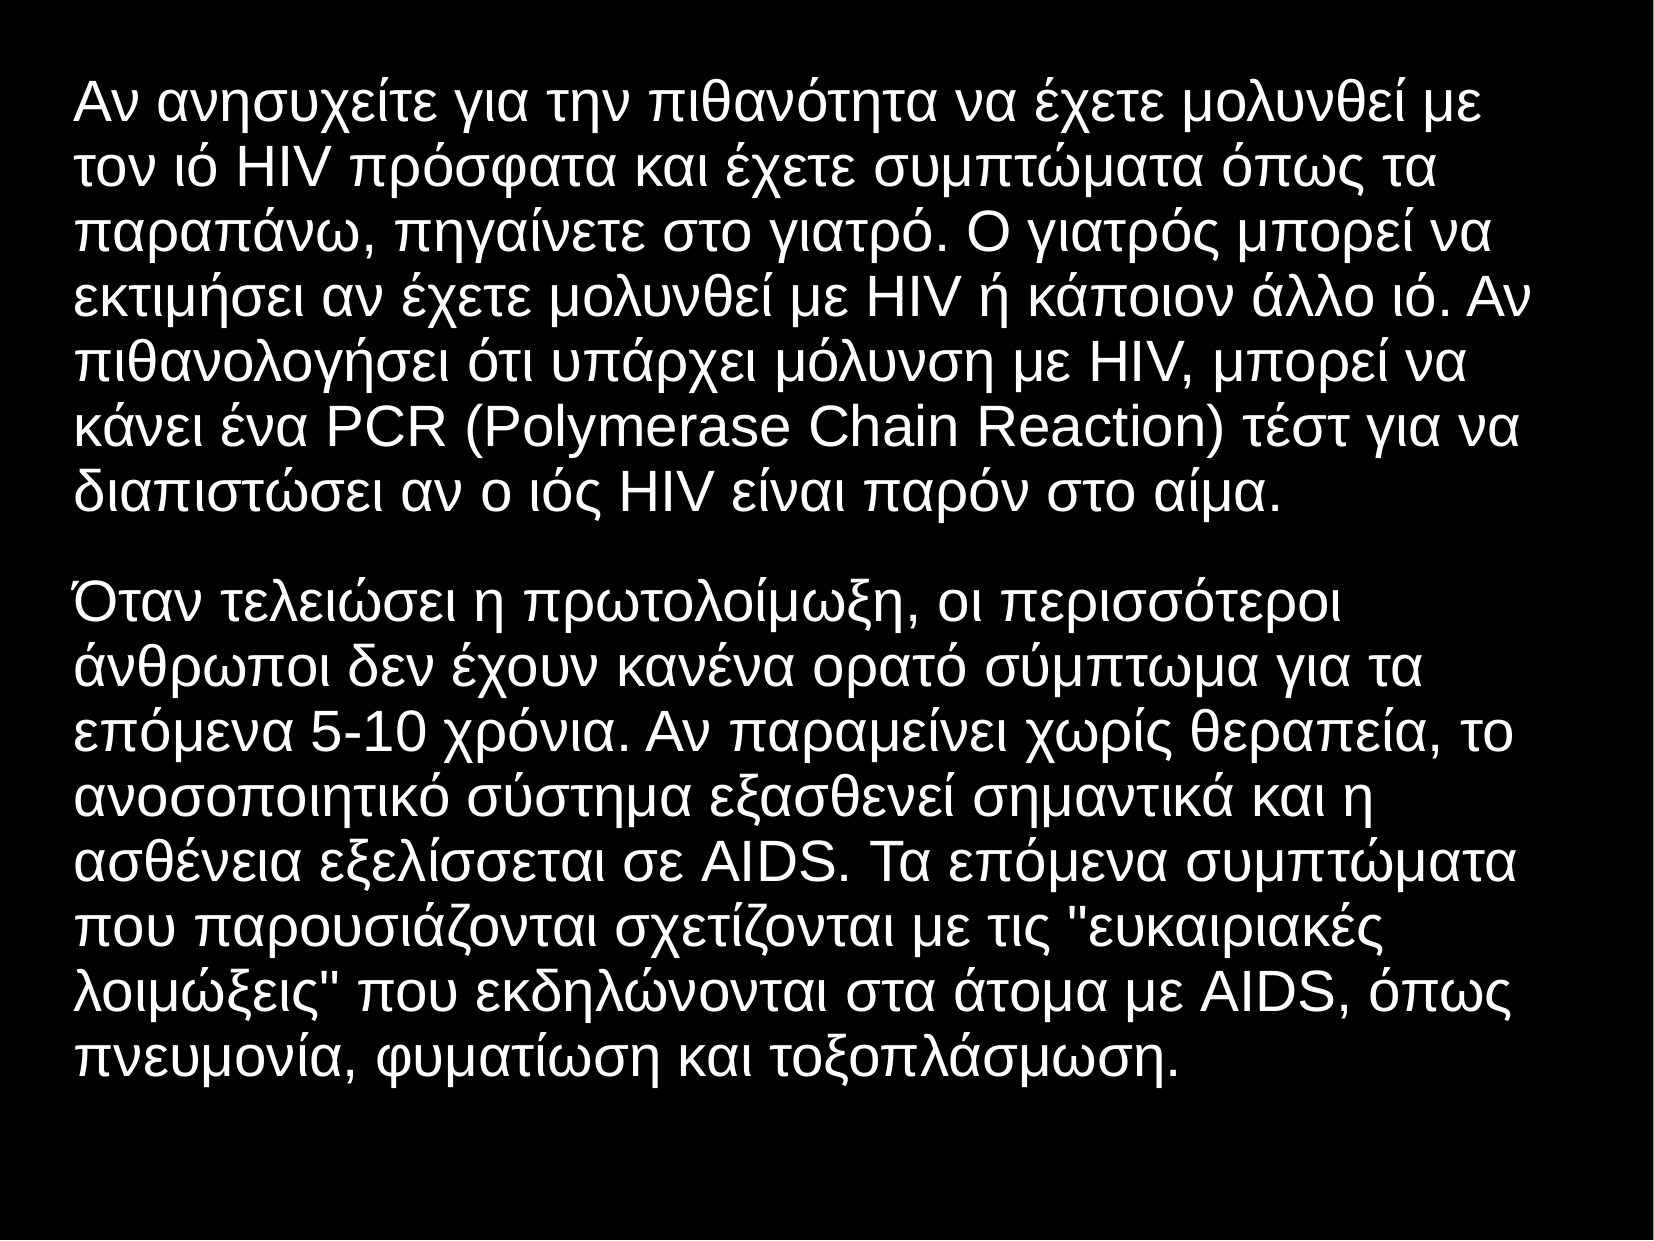

Αν ανησυχείτε για την πιθανότητα να έχετε μολυνθεί με τον ιό HIV πρόσφατα και έχετε συμπτώματα όπως τα παραπάνω, πηγαίνετε στο γιατρό. Ο γιατρός μπορεί να εκτιμήσει αν έχετε μολυνθεί με HIV ή κάποιον άλλο ιό. Αν πιθανολογήσει ότι υπάρχει μόλυνση με HIV, μπορεί να κάνει ένα PCR (Polymerase Chain Reaction) τέστ για να διαπιστώσει αν ο ιός HIV είναι παρόν στο αίμα.
Όταν τελειώσει η πρωτολοίμωξη, οι περισσότεροι άνθρωποι δεν έχουν κανένα ορατό σύμπτωμα για τα επόμενα 5-10 χρόνια. Αν παραμείνει χωρίς θεραπεία, το ανοσοποιητικό σύστημα εξασθενεί σημαντικά και η ασθένεια εξελίσσεται σε AIDS. Τα επόμενα συμπτώματα που παρουσιάζονται σχετίζονται με τις "ευκαιριακές λοιμώξεις" που εκδηλώνονται στα άτομα με AIDS, όπως πνευμονία, φυματίωση και τοξοπλάσμωση.